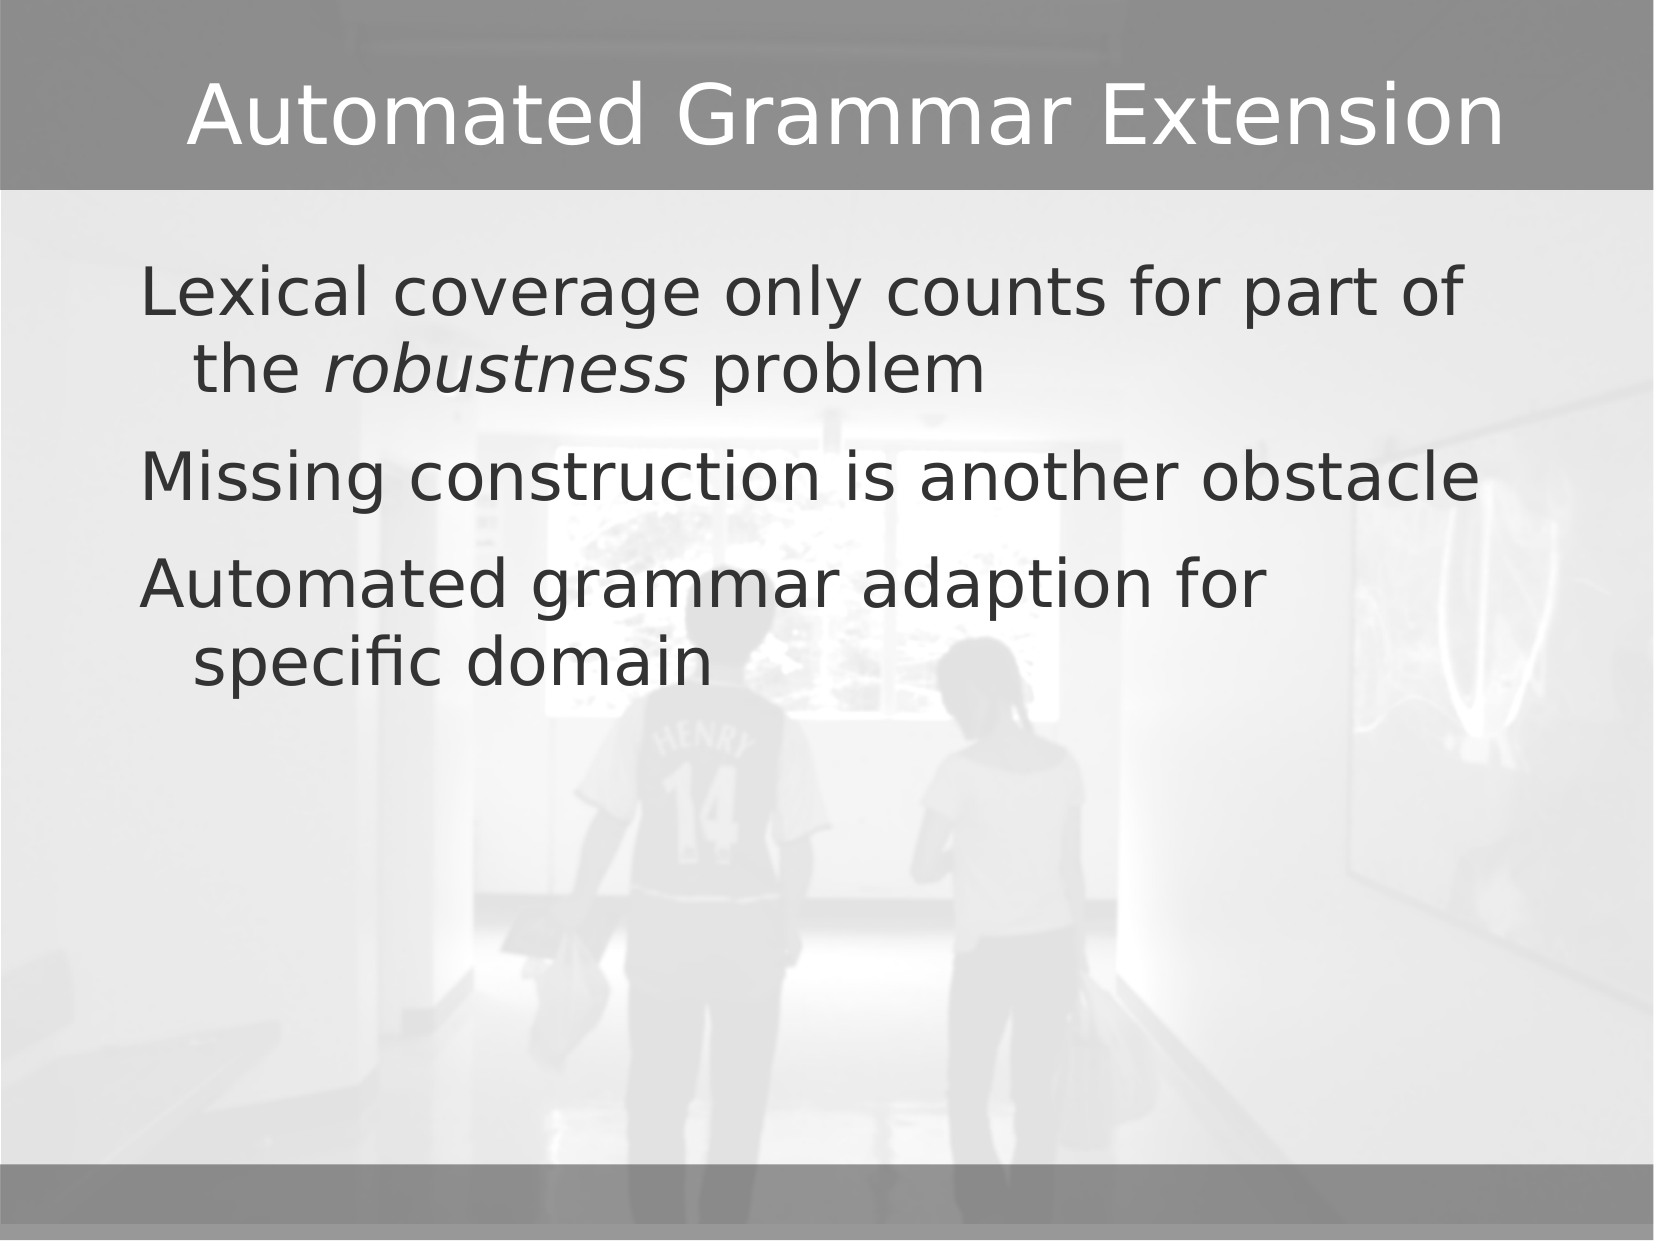

# Automated Grammar Extension
Lexical coverage only counts for part of the robustness problem
Missing construction is another obstacle
Automated grammar adaption for specific domain